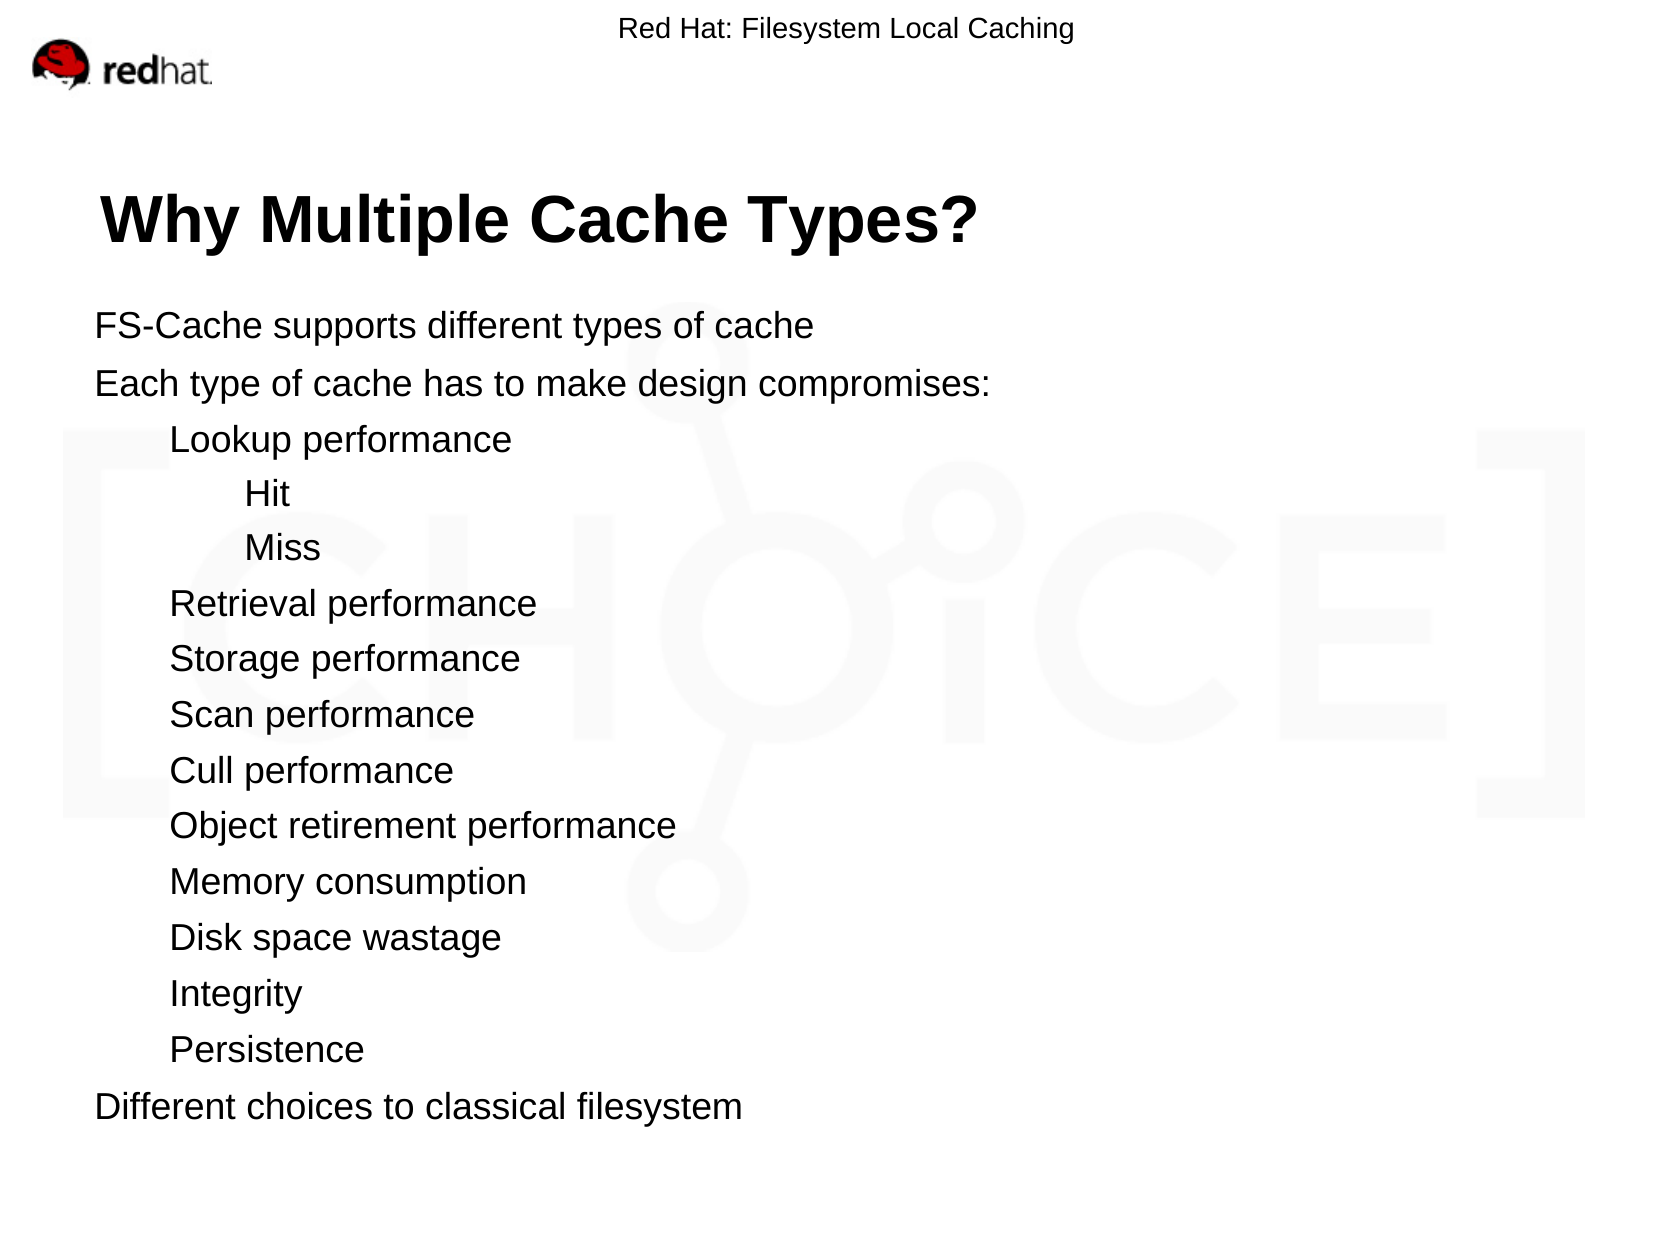

# Why Multiple Cache Types?
FS-Cache supports different types of cache
Each type of cache has to make design compromises:
Lookup performance
Hit
Miss
Retrieval performance
Storage performance
Scan performance
Cull performance
Object retirement performance
Memory consumption
Disk space wastage
Integrity
Persistence
Different choices to classical filesystem